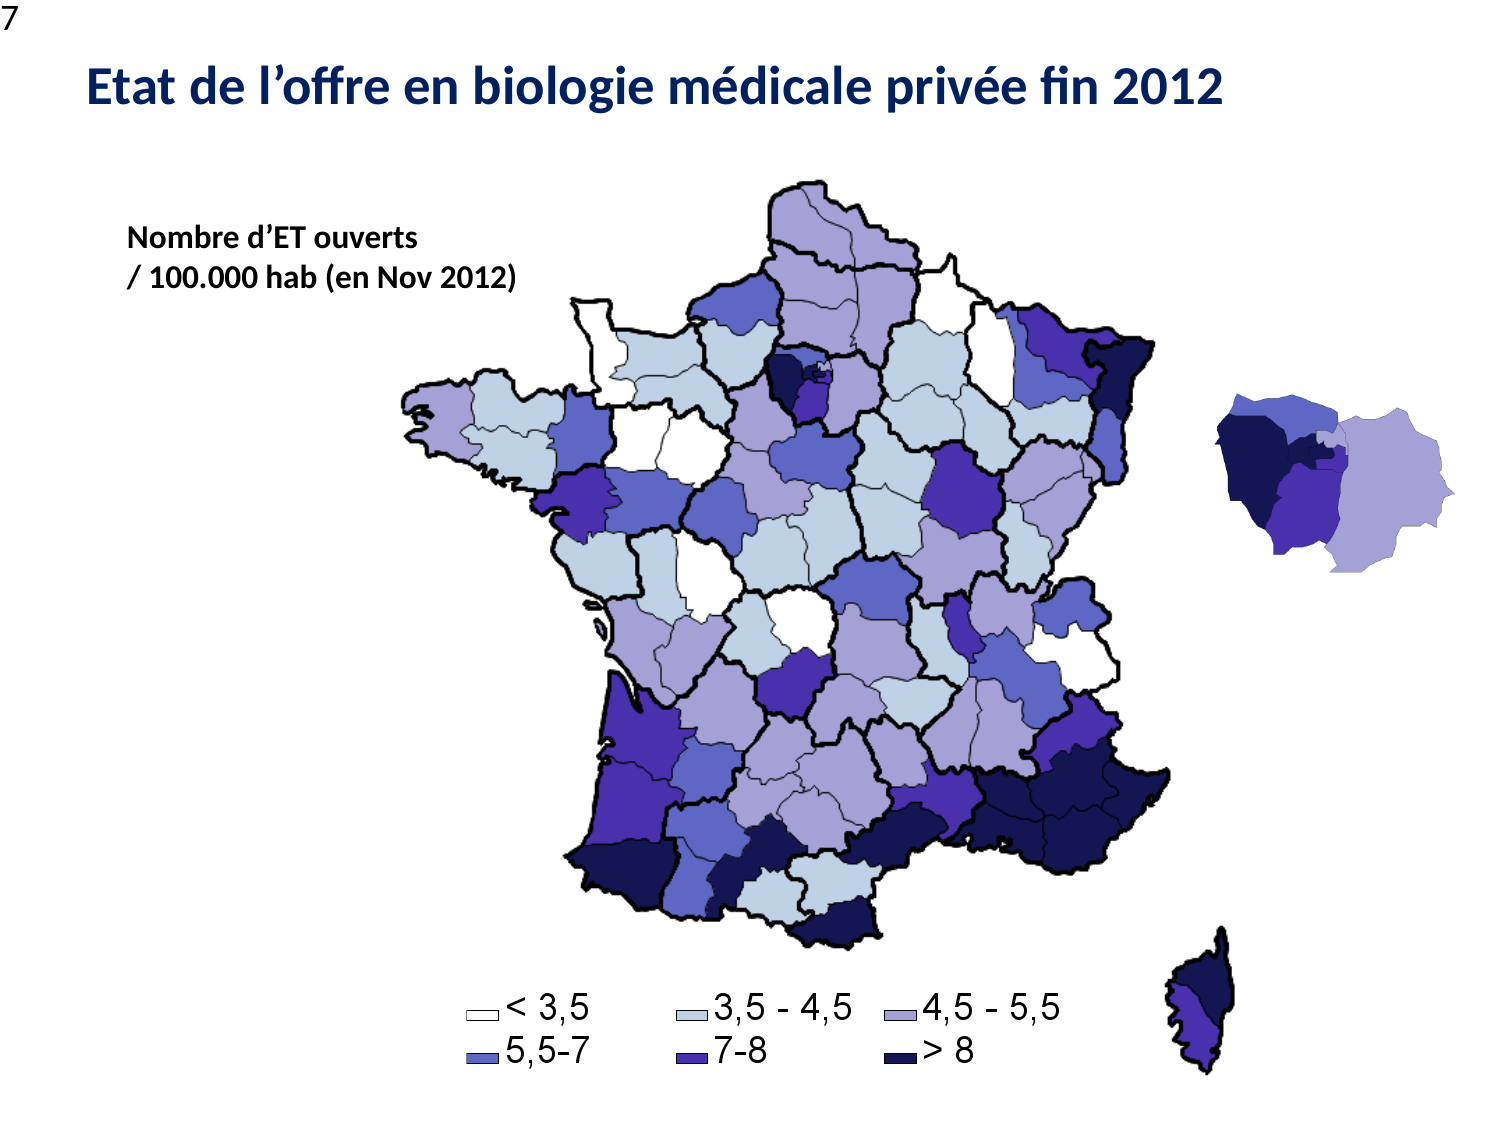

# Etat de l’offre en biologie médicale privée fin 2012
Nombre d’ET ouverts
/ 100.000 hab (en Nov 2012)